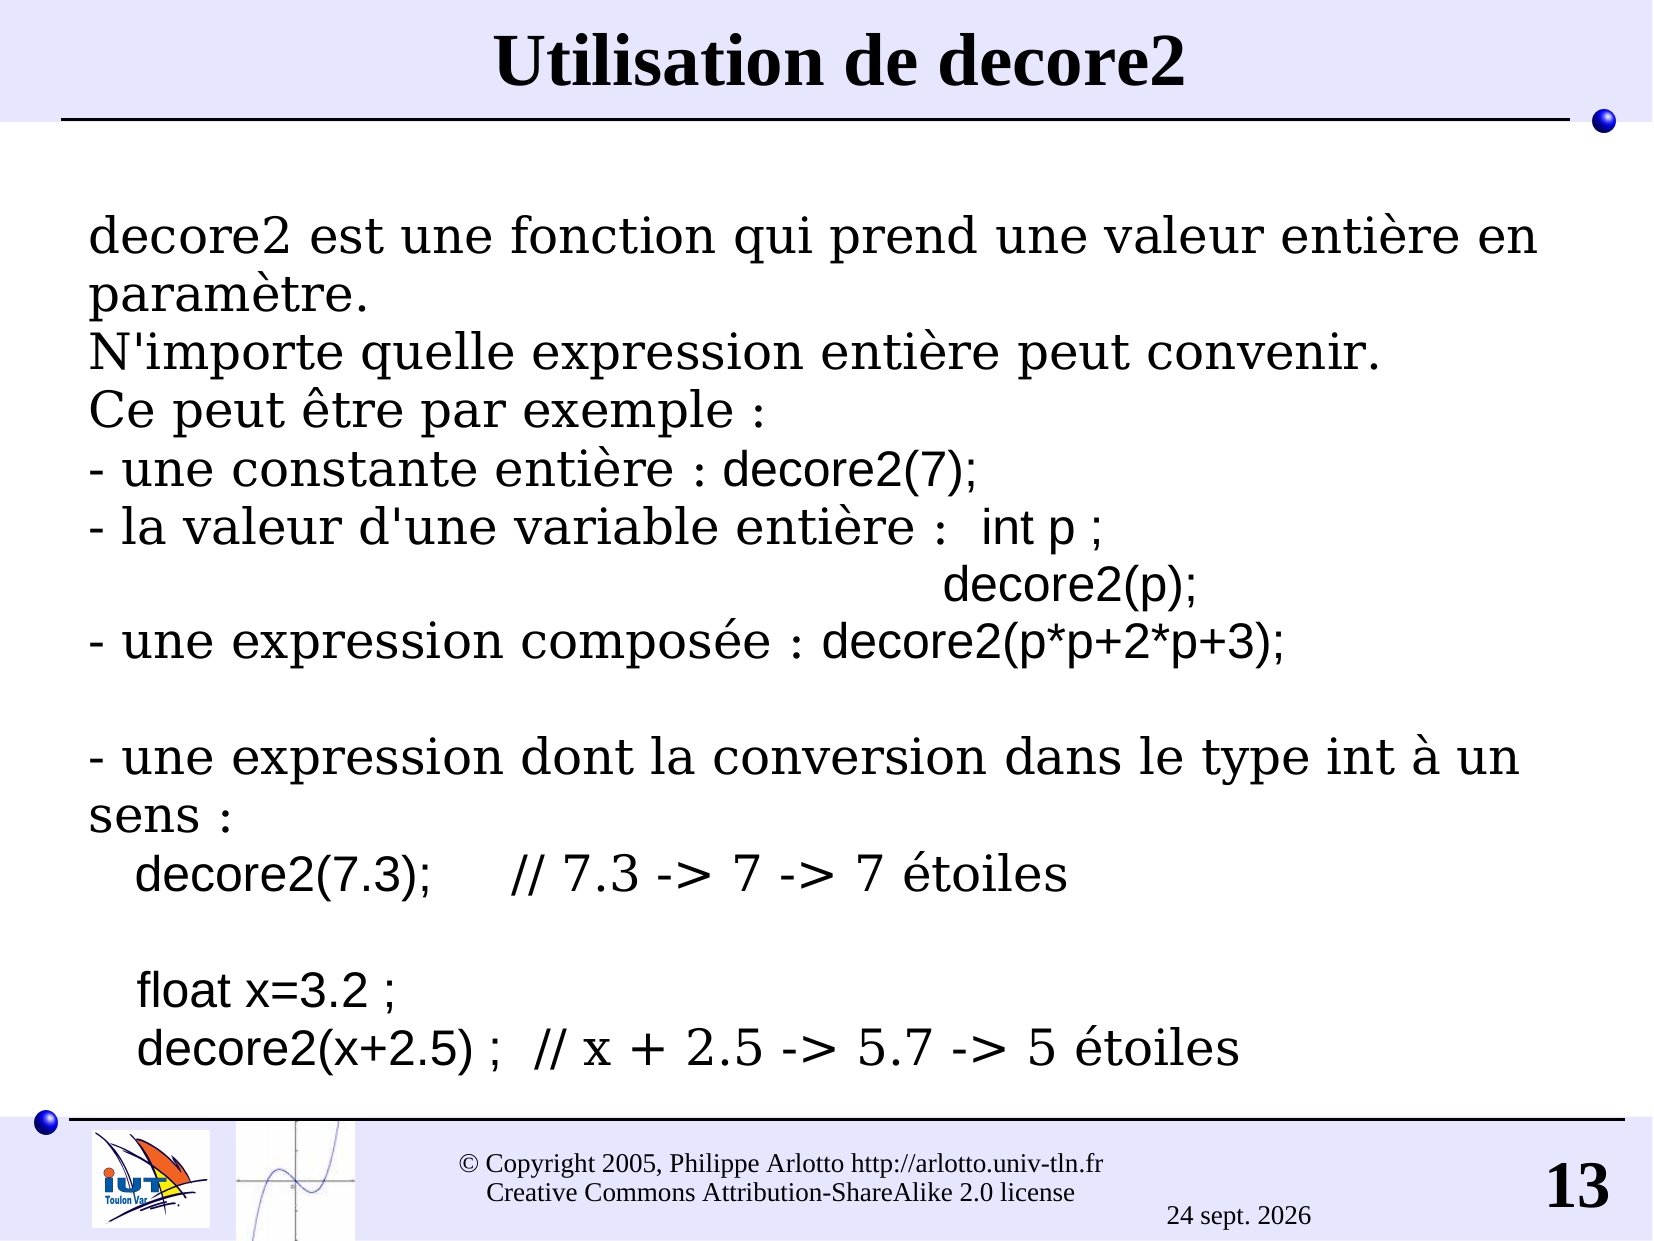

# Utilisation de decore2
decore2 est une fonction qui prend une valeur entière en
paramètre.
N'importe quelle expression entière peut convenir.
Ce peut être par exemple :
- une constante entière : decore2(7);
- la valeur d'une variable entière : int p ;
 decore2(p);
- une expression composée : decore2(p*p+2*p+3);
- une expression dont la conversion dans le type int à un
sens :
 decore2(7.3); // 7.3 -> 7 -> 7 étoiles
 float x=3.2 ;
 decore2(x+2.5) ; // x + 2.5 -> 5.7 -> 5 étoiles